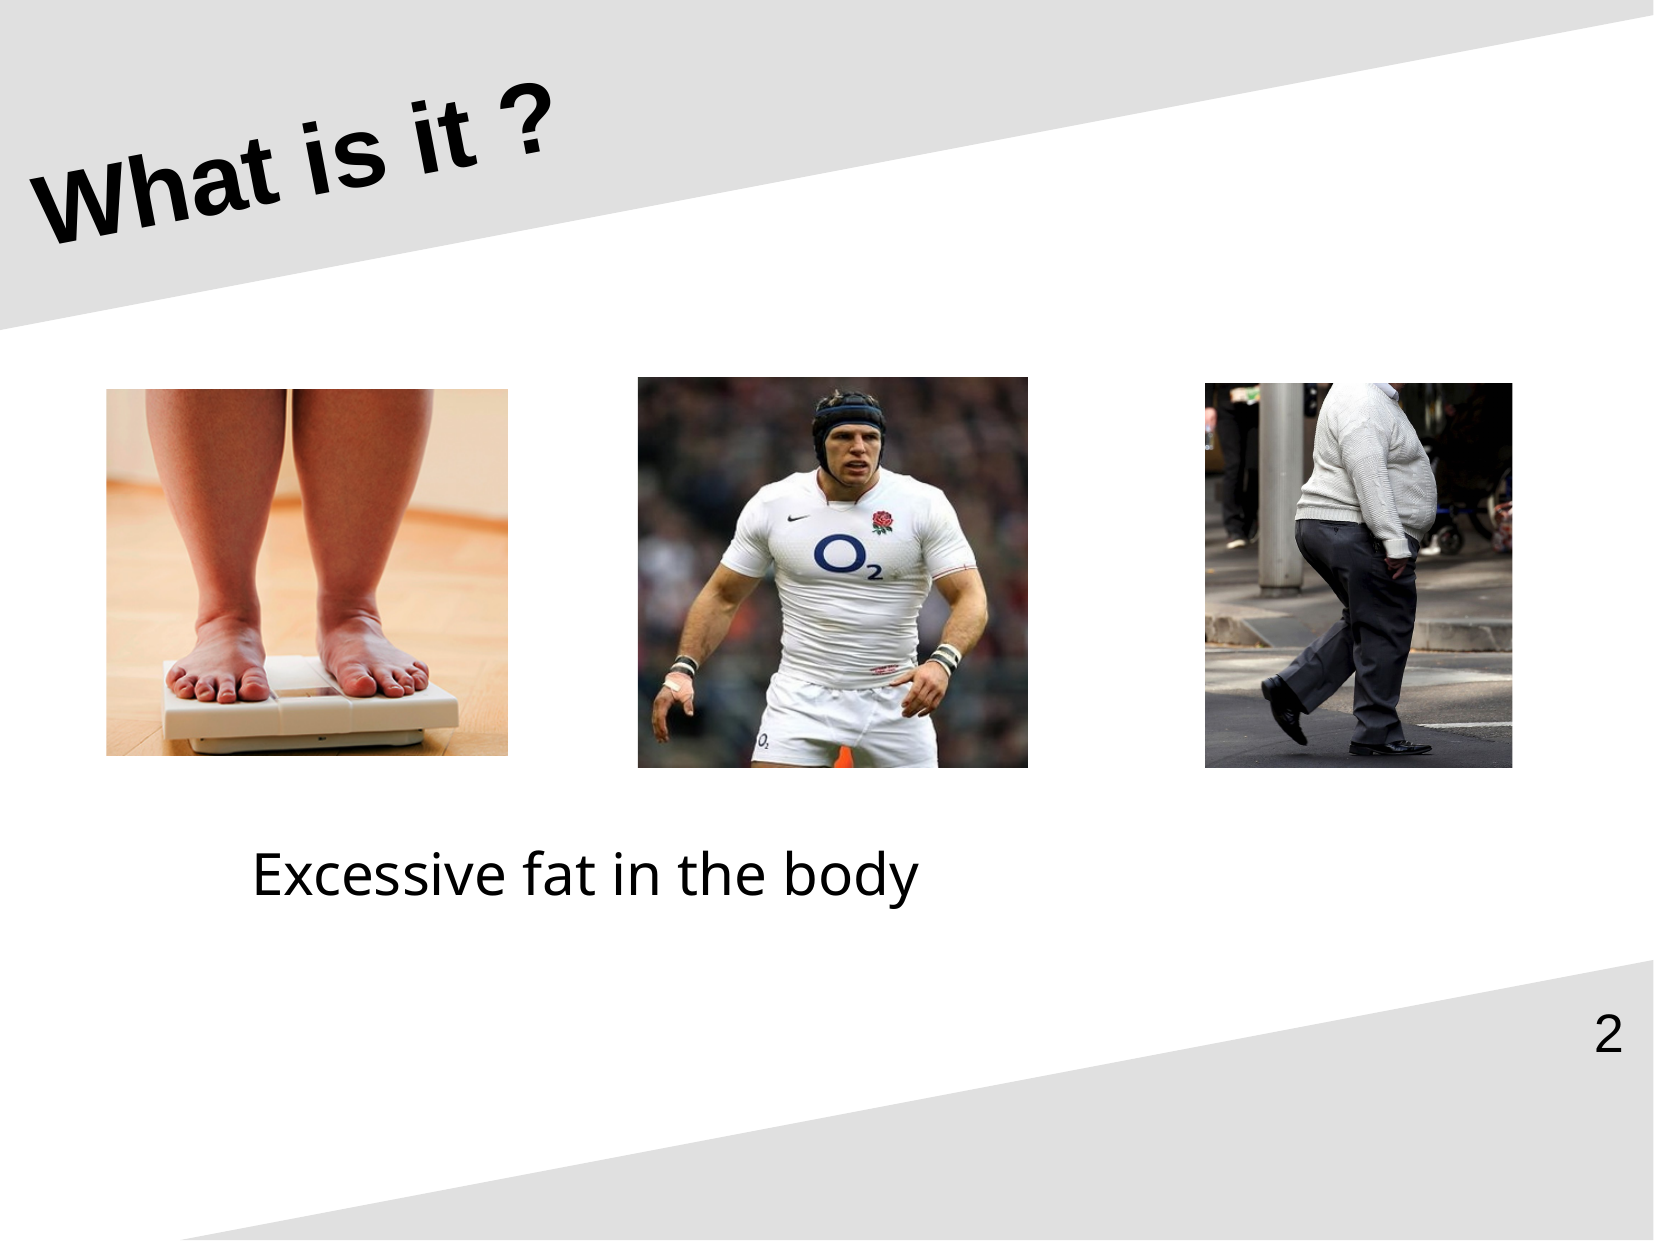

# What is it ?
Excessive fat in the body
2